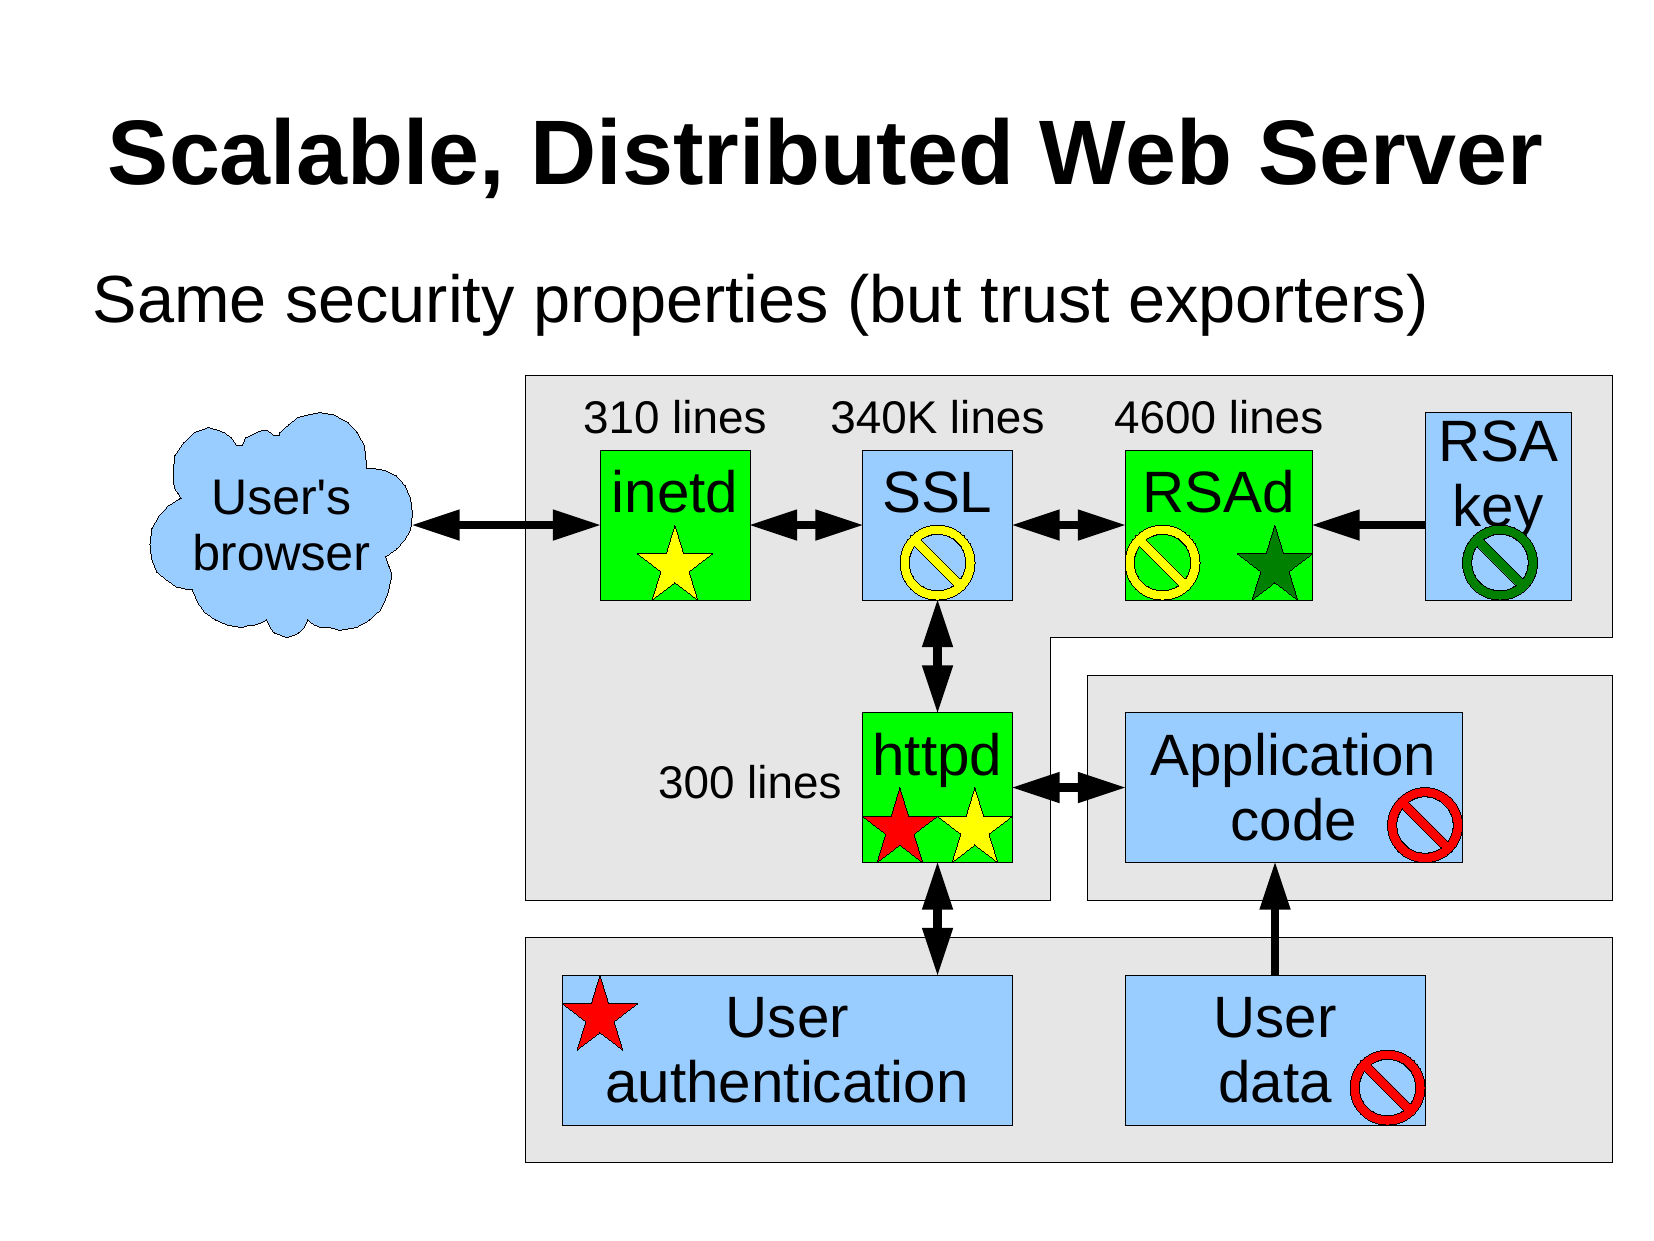

# Scalable, Distributed Web Server
Same security properties (but trust exporters)
310 lines
340K lines
4600 lines
User's
browser
RSA
key
inetd
SSL
RSAd
httpd
Application
code
300 lines
User
authentication
User
data